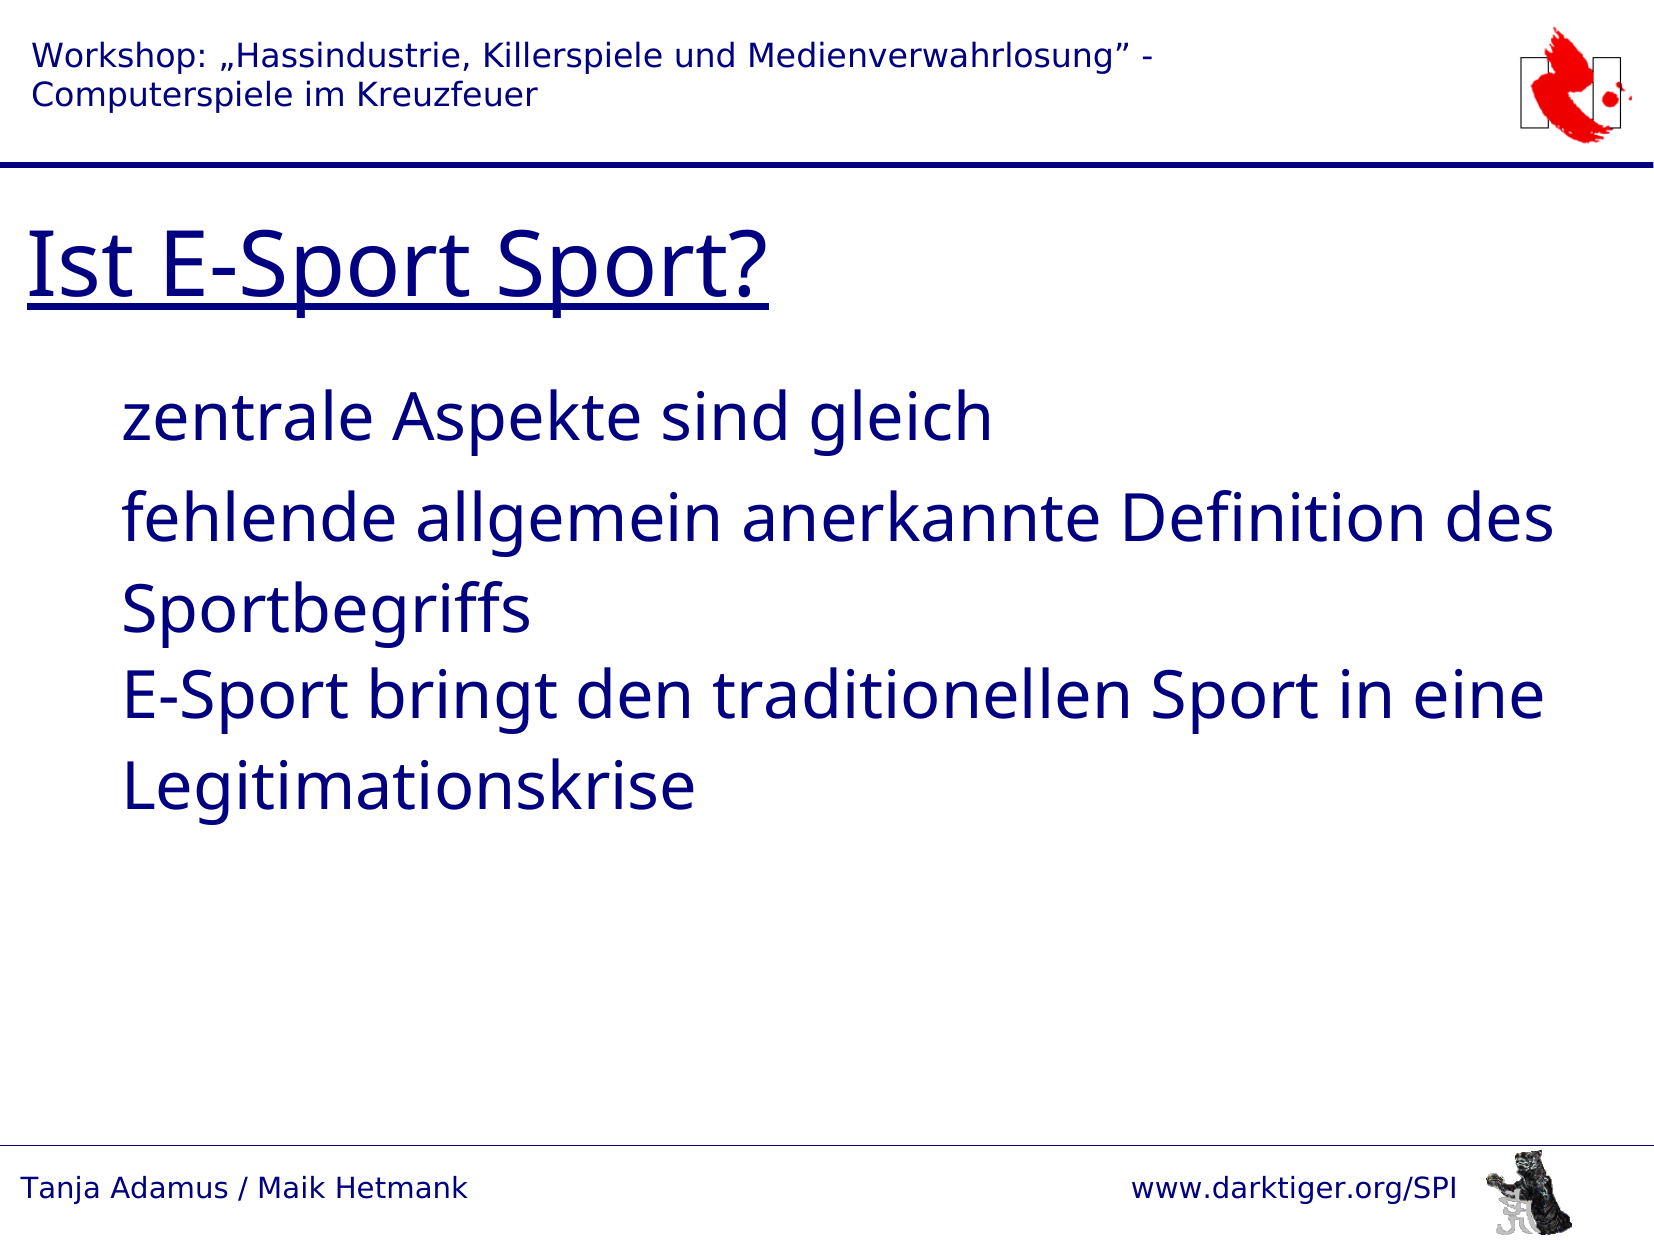

Workshop: „Hassindustrie, Killerspiele und Medienverwahrlosung” - Computerspiele im Kreuzfeuer
Ist E-Sport Sport?
zentrale Aspekte sind gleich
fehlende allgemein anerkannte Definition des Sportbegriffs
E-Sport bringt den traditionellen Sport in eine Legitimationskrise